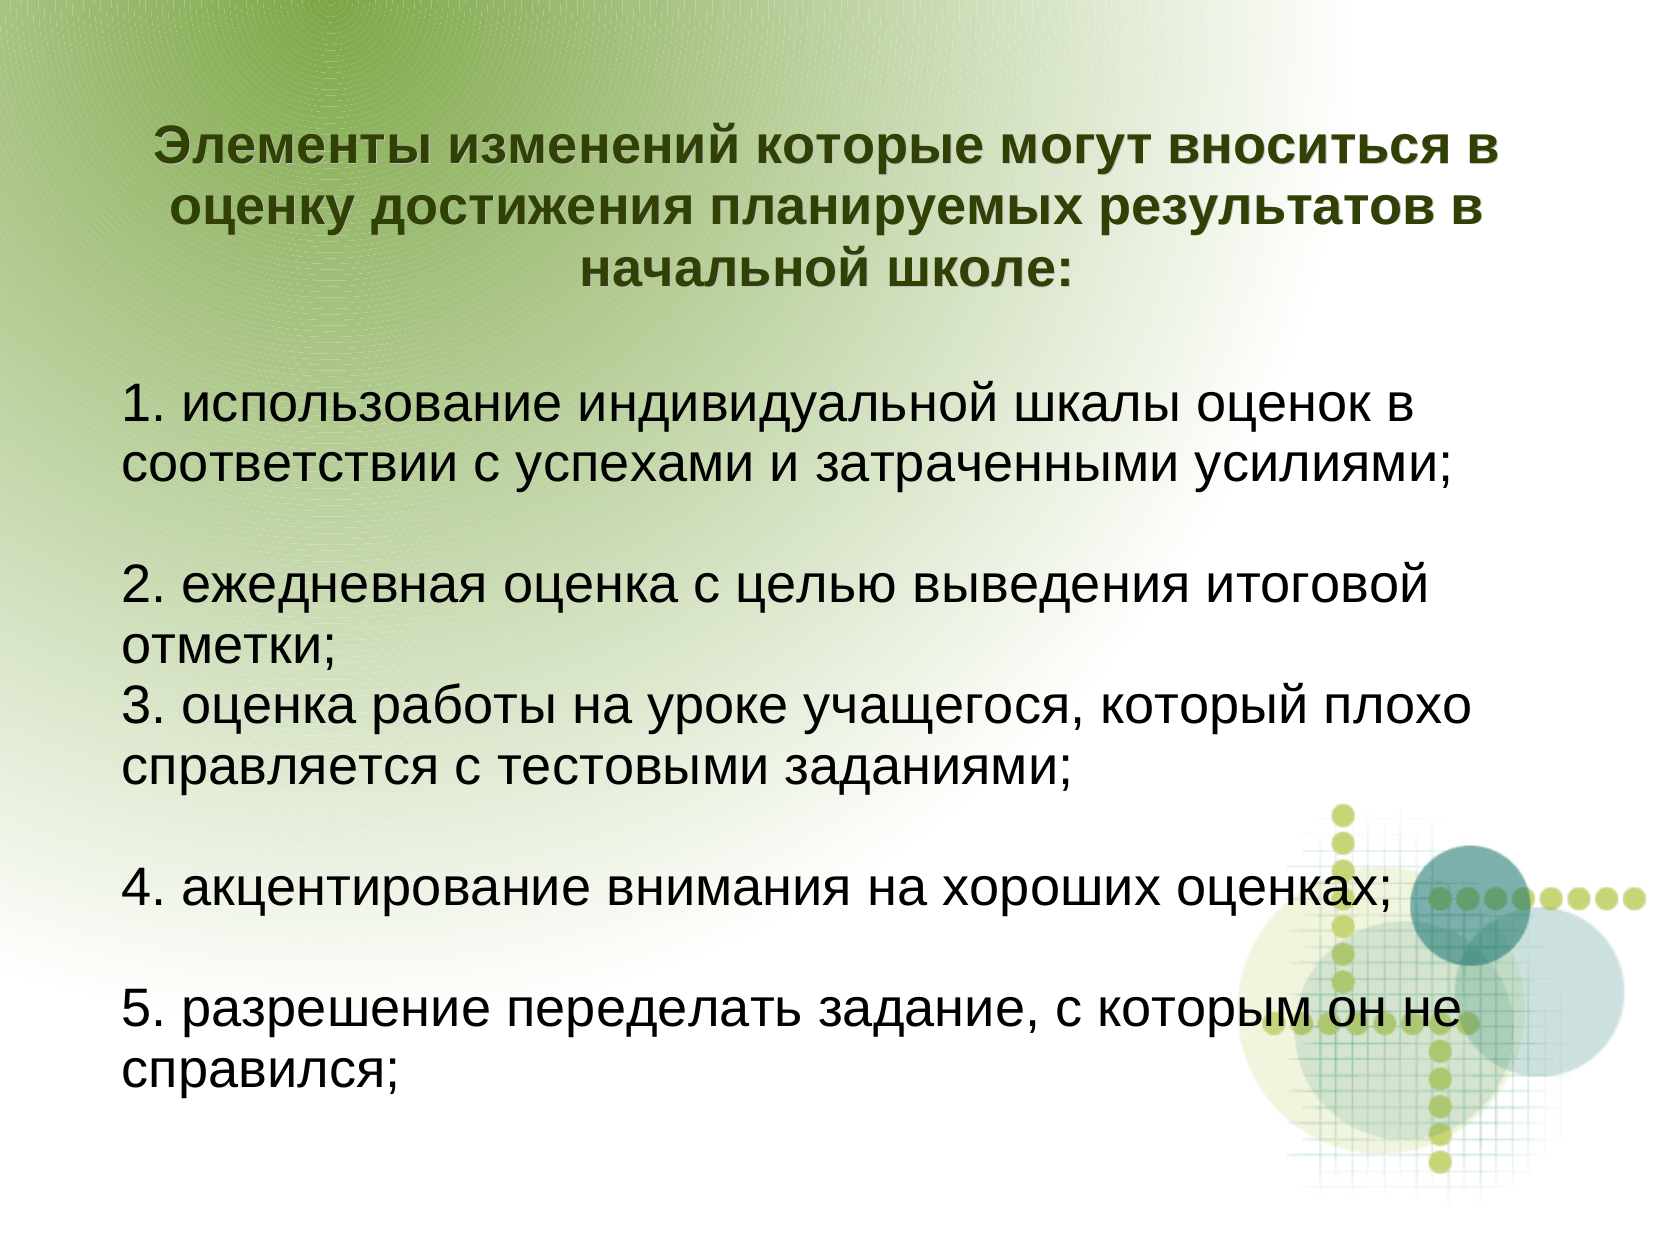

# Элементы изменений которые могут вноситься в оценку достижения планируемых результатов в начальной школе:
1. использование индивидуальной шкалы оценок в соответствии с успехами и затраченными усилиями;
2. ежедневная оценка с целью выведения итоговой отметки;
3. оценка работы на уроке учащегося, который плохо справляется с тестовыми заданиями;
4. акцентирование внимания на хороших оценках;
5. разрешение переделать задание, с которым он не справился;